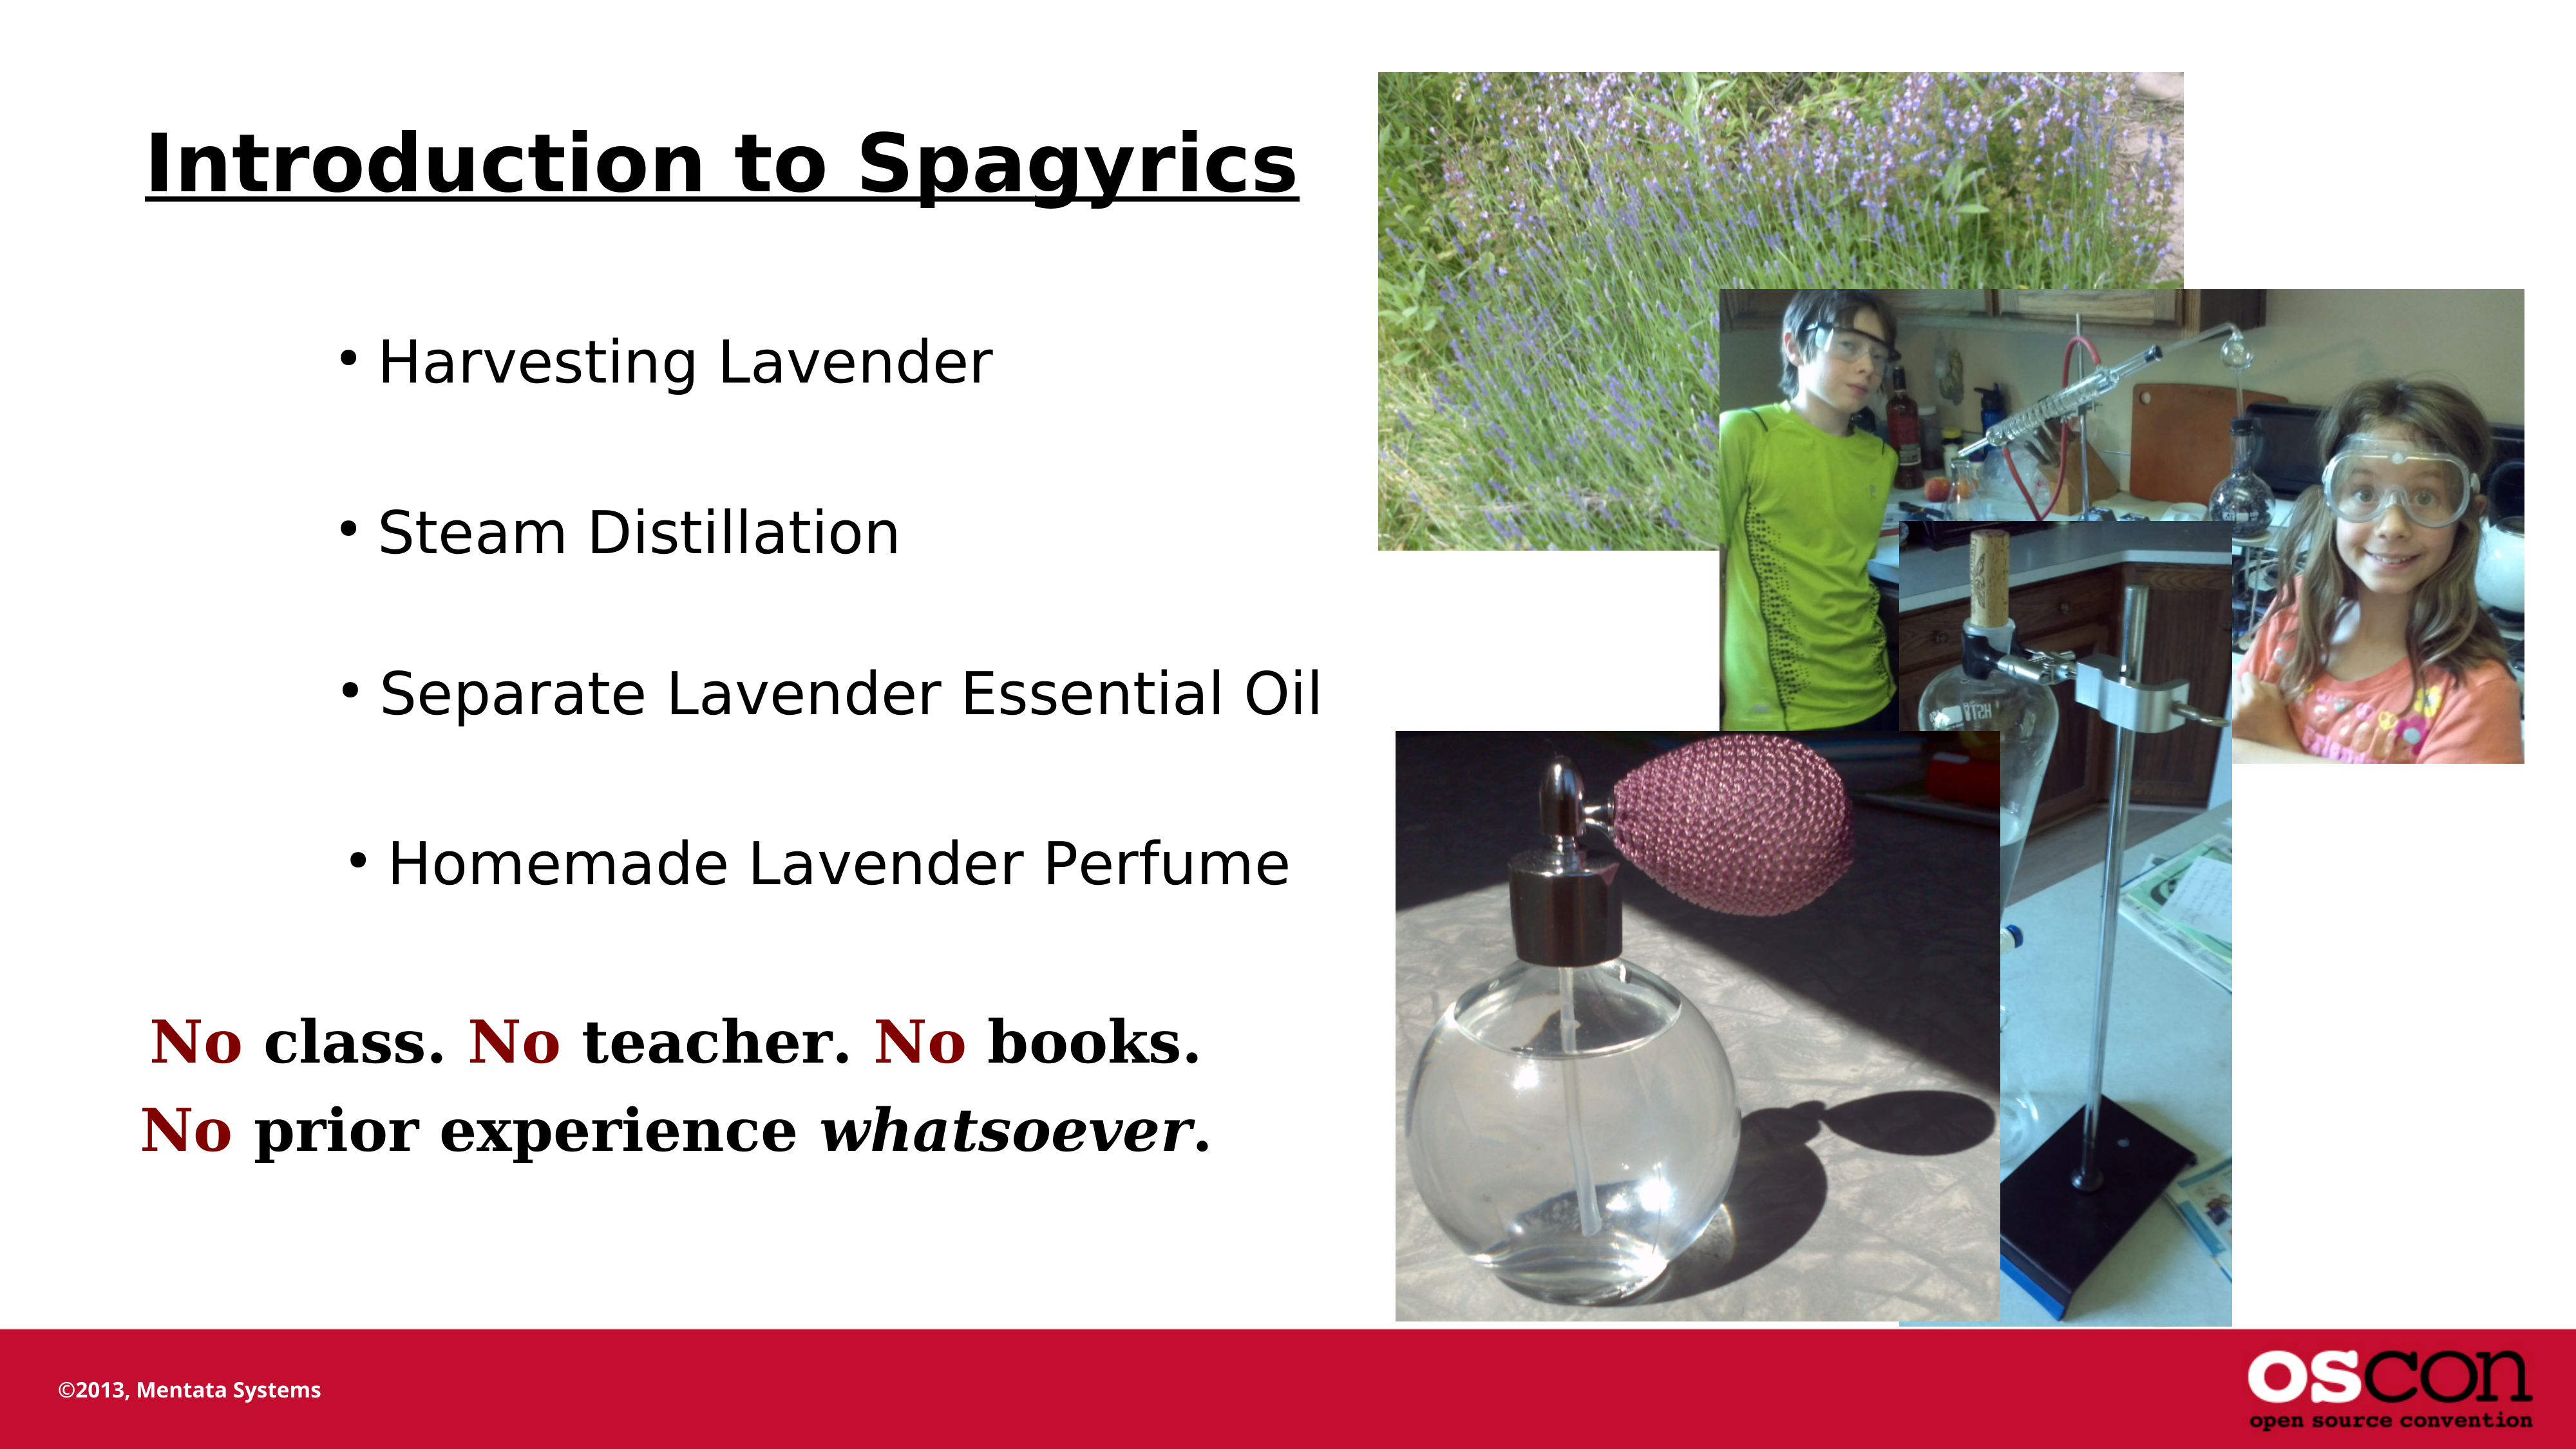

#
Introduction to Spagyrics
 Harvesting Lavender
 Steam Distillation
 Separate Lavender Essential Oil
 Homemade Lavender Perfume
No class. No teacher. No books.
No prior experience whatsoever.
©2013, Mentata Systems